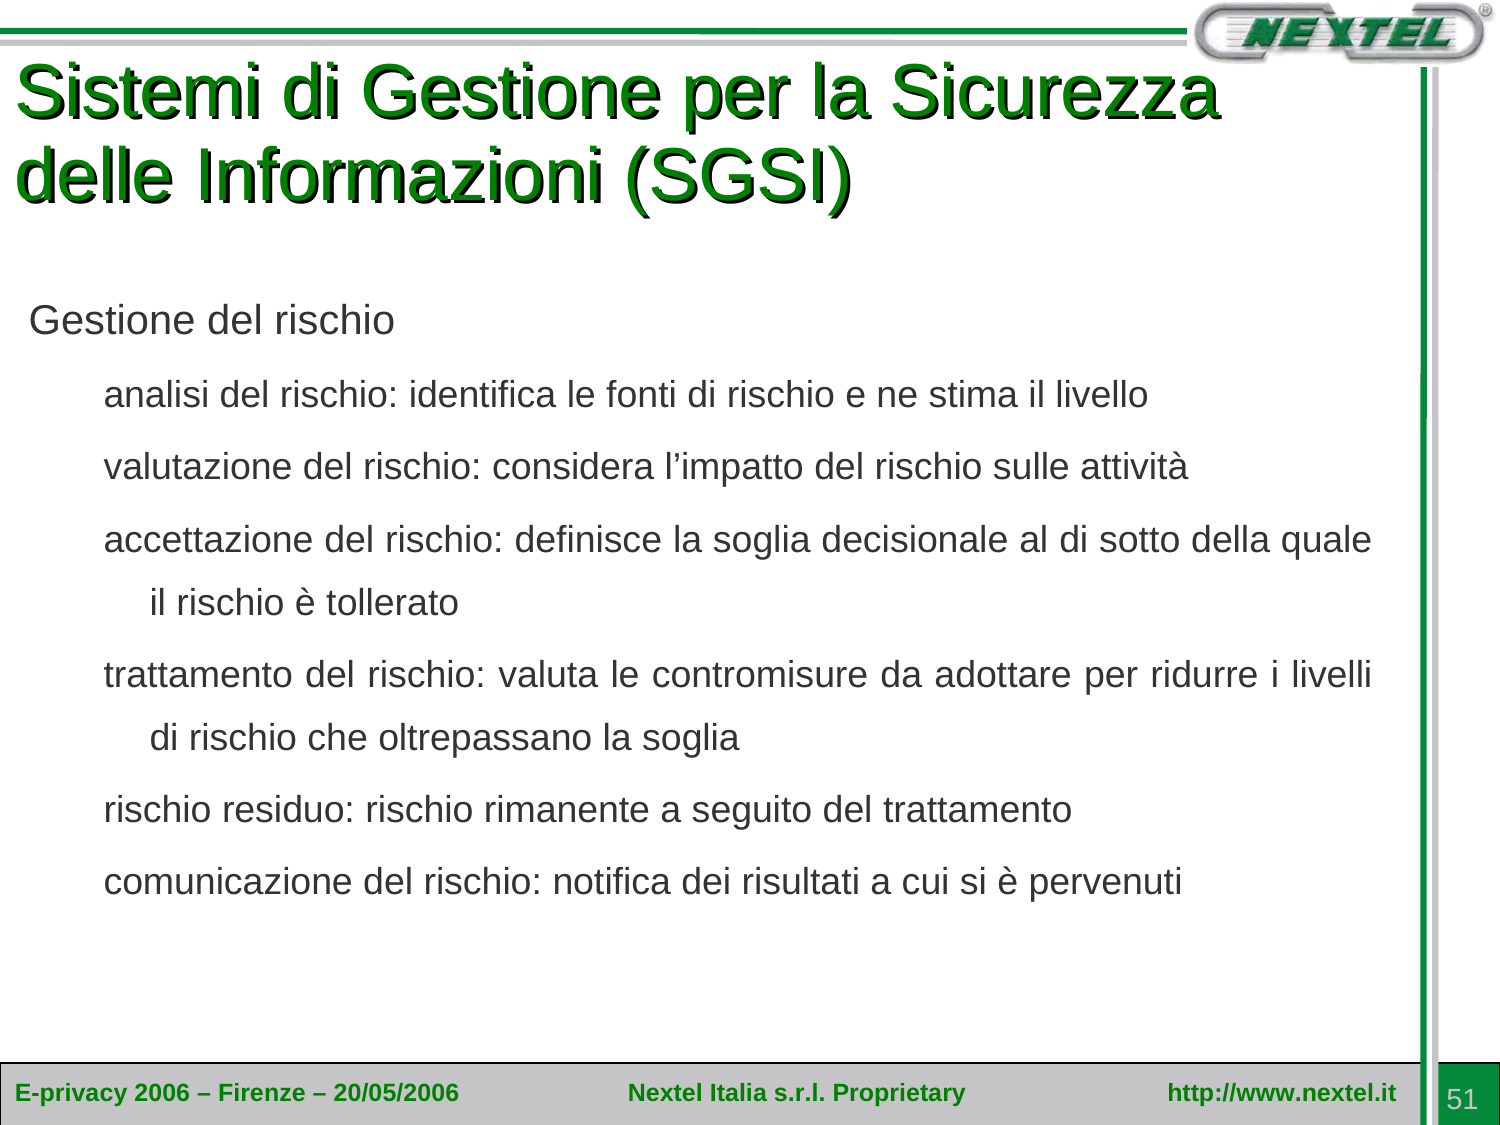

Sistemi di Gestione per la Sicurezza delle Informazioni (SGSI)
# Gestione del rischio
analisi del rischio: identifica le fonti di rischio e ne stima il livello
valutazione del rischio: considera l’impatto del rischio sulle attività
accettazione del rischio: definisce la soglia decisionale al di sotto della quale il rischio è tollerato
trattamento del rischio: valuta le contromisure da adottare per ridurre i livelli di rischio che oltrepassano la soglia
rischio residuo: rischio rimanente a seguito del trattamento
comunicazione del rischio: notifica dei risultati a cui si è pervenuti
51